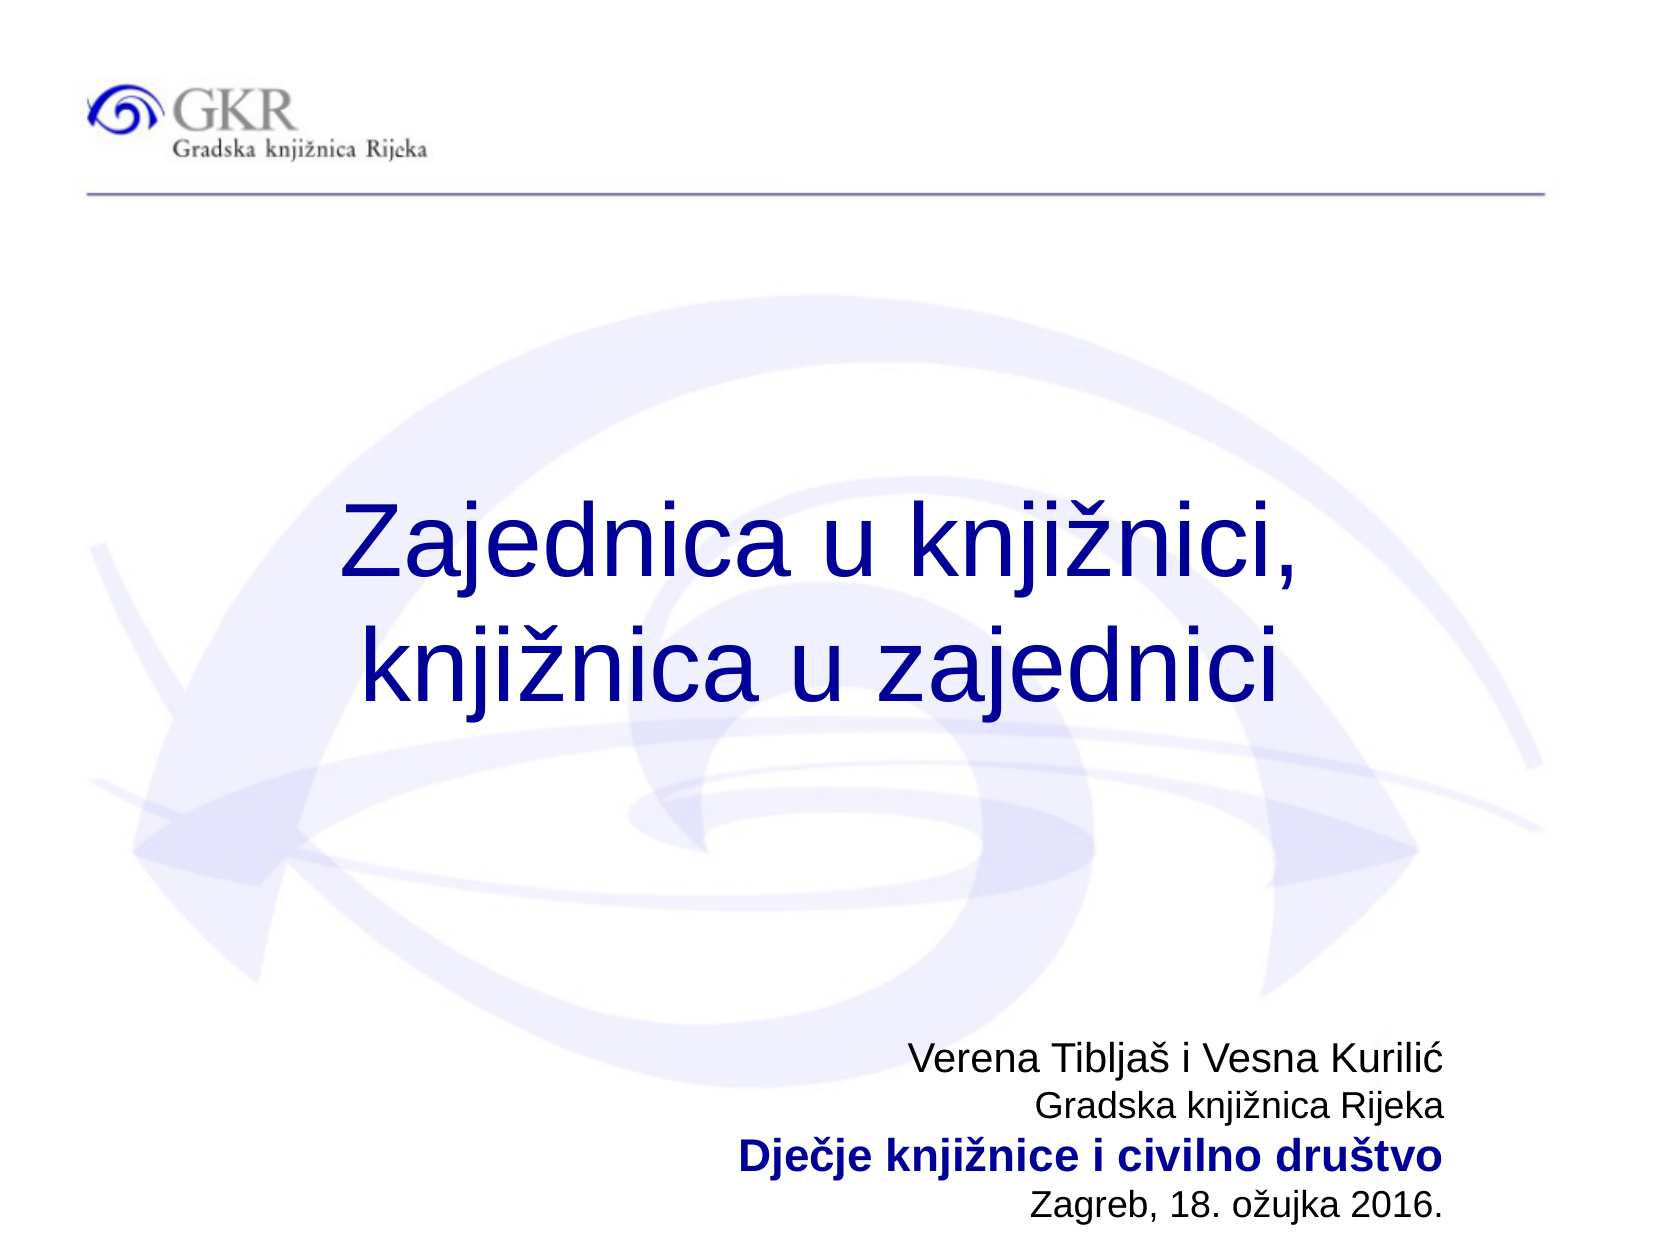

# Zajednica u knjižnici, knjižnica u zajednici
Verena Tibljaš i Vesna Kurilić
Gradska knjižnica Rijeka
Dječje knjižnice i civilno društvo
Zagreb, 18. ožujka 2016.